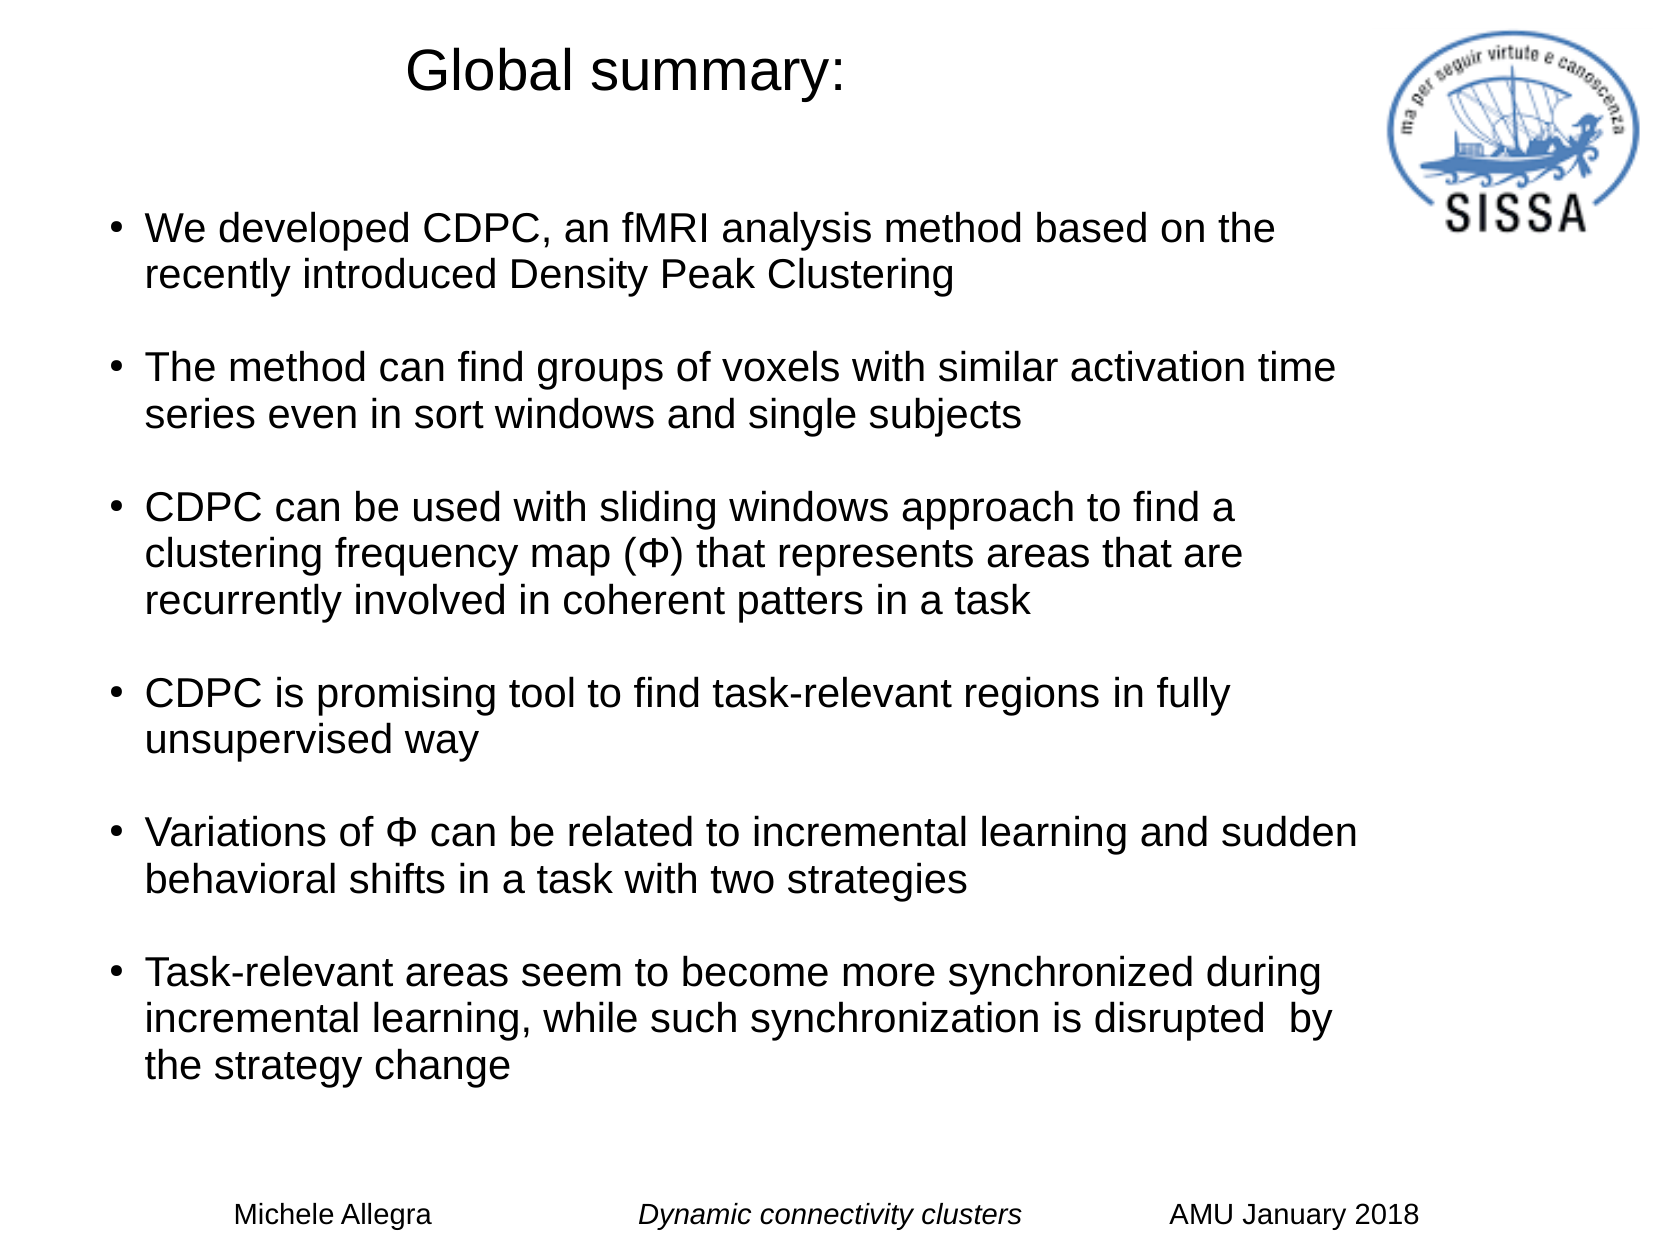

# Global summary:
We developed CDPC, an fMRI analysis method based on the recently introduced Density Peak Clustering
The method can find groups of voxels with similar activation time series even in sort windows and single subjects
CDPC can be used with sliding windows approach to find a clustering frequency map (Φ) that represents areas that are recurrently involved in coherent patters in a task
CDPC is promising tool to find task-relevant regions in fully unsupervised way
Variations of Φ can be related to incremental learning and sudden
behavioral shifts in a task with two strategies
Task-relevant areas seem to become more synchronized during incremental learning, while such synchronization is disrupted by the strategy change
Michele Allegra Dynamic connectivity clusters AMU January 2018